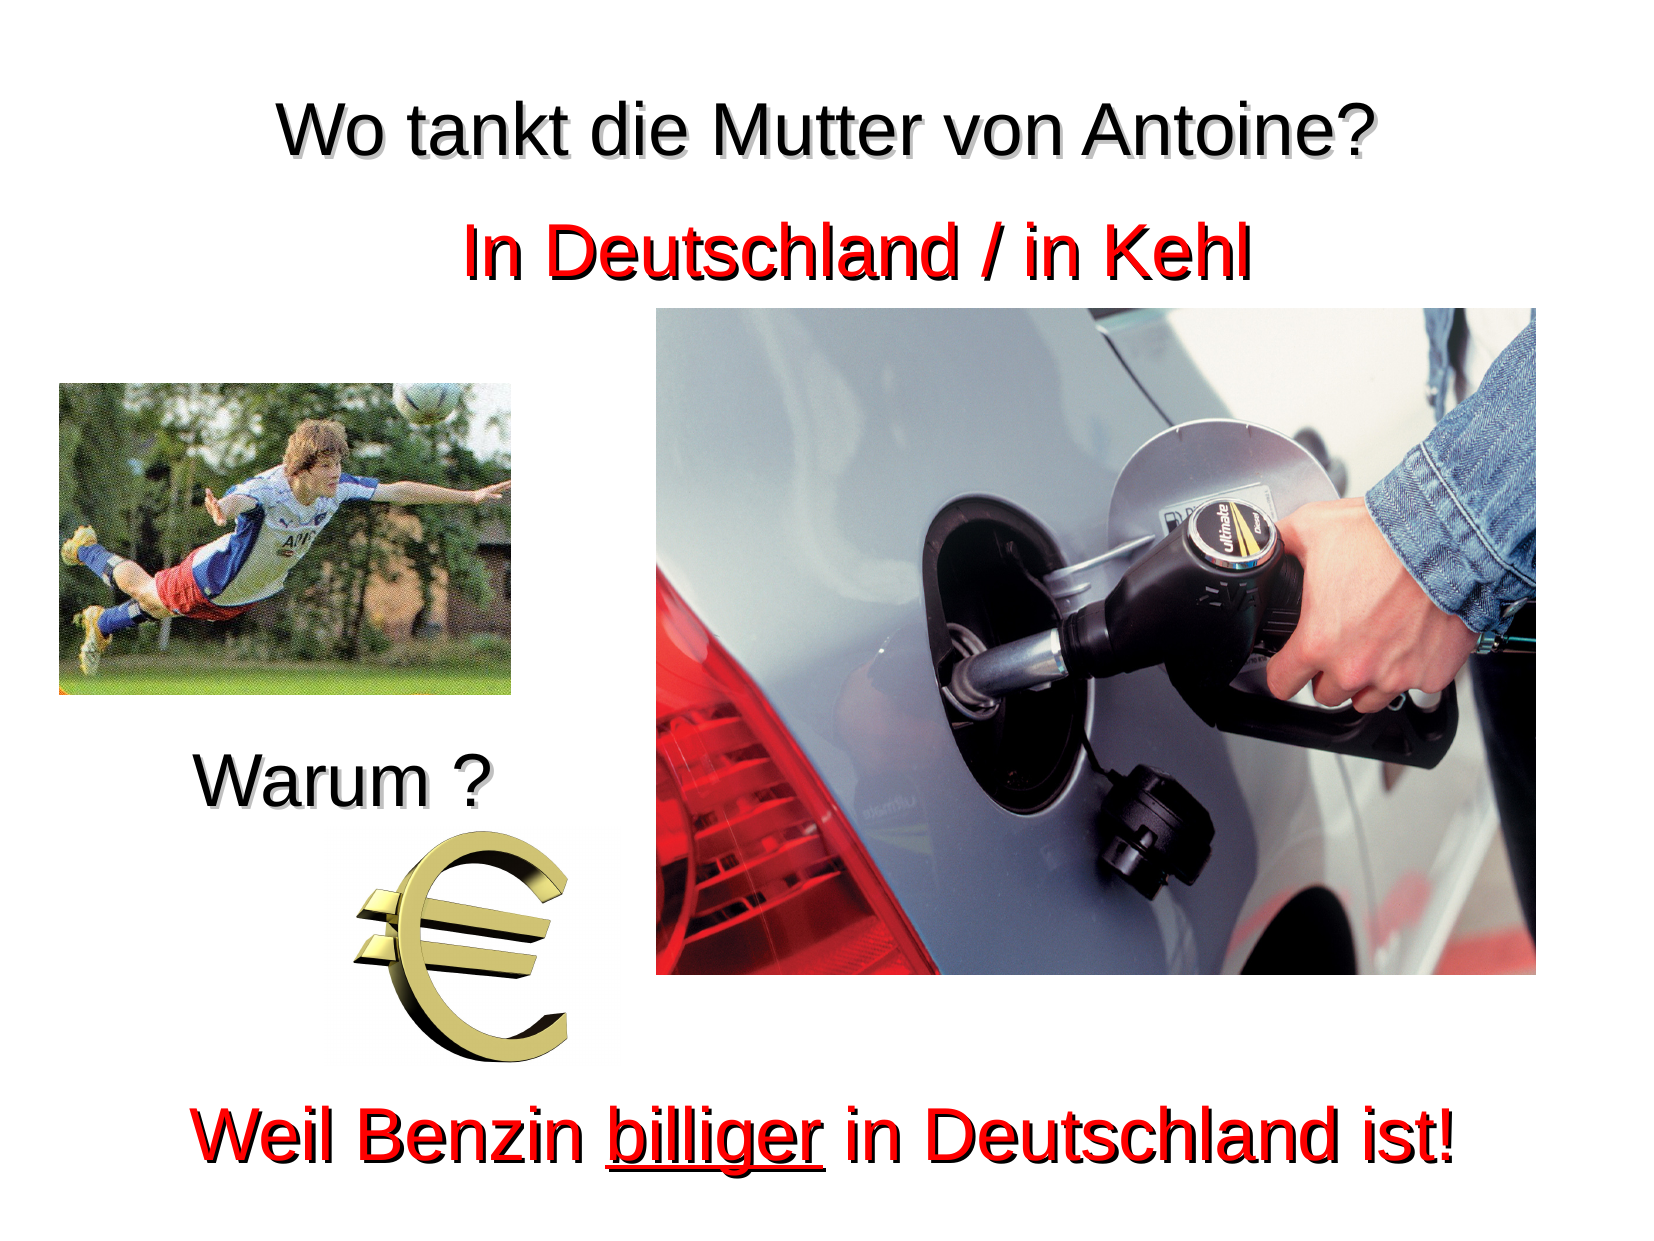

# Wo tankt die Mutter von Antoine?
In Deutschland / in Kehl
Warum ?
Weil Benzin billiger in Deutschland ist!